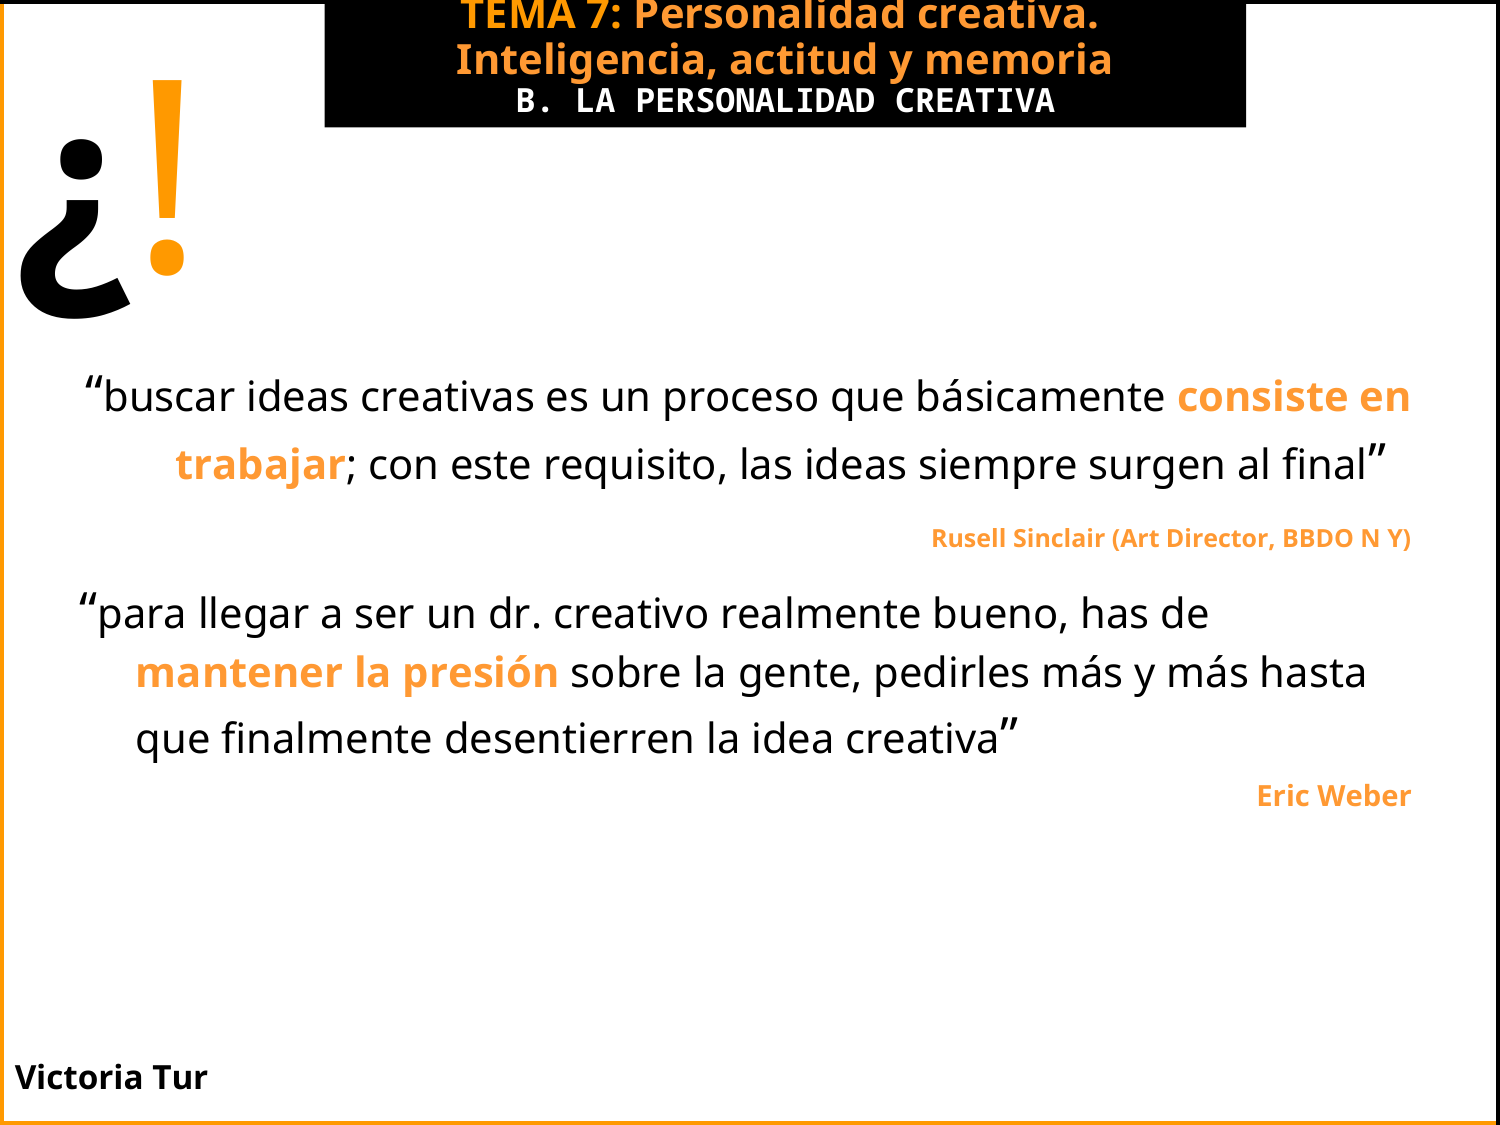

# “buscar ideas creativas es un proceso que básicamente consiste en trabajar; con este requisito, las ideas siempre surgen al final” 	Rusell Sinclair (Art Director, BBDO N Y)
“para llegar a ser un dr. creativo realmente bueno, has de mantener la presión sobre la gente, pedirles más y más hasta que finalmente desentierren la idea creativa”
Eric Weber